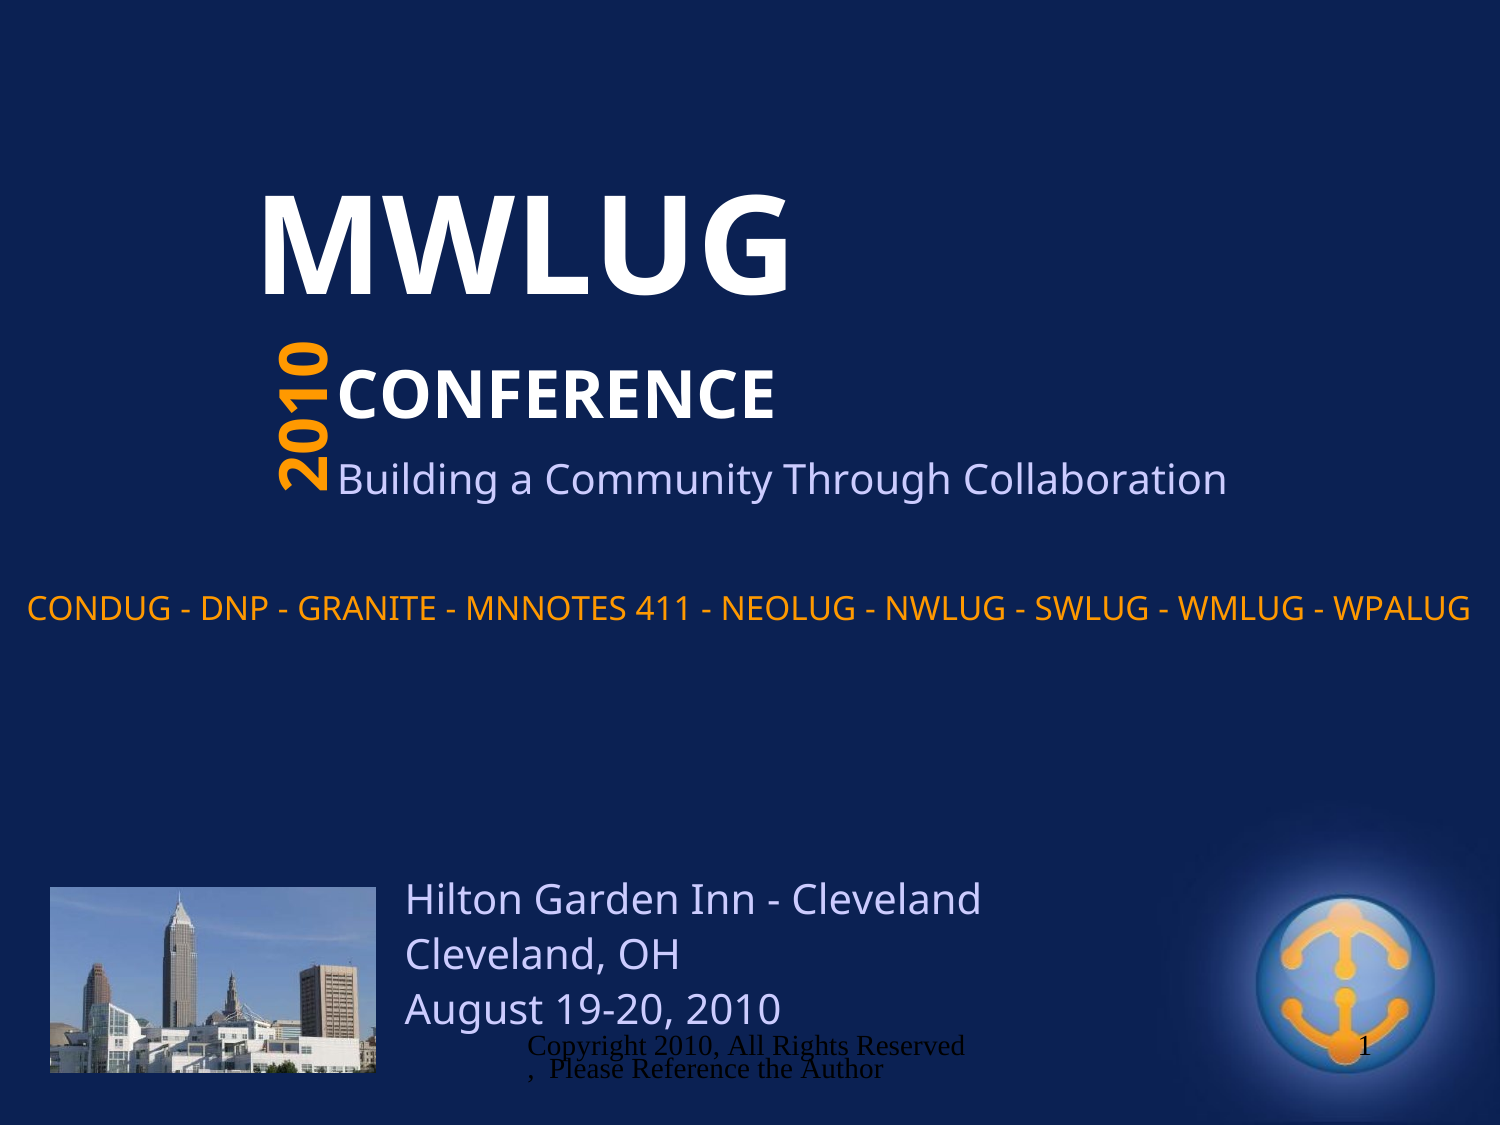

MWLUG
CONFERENCE
2010
Building a Community Through Collaboration
CONDUG - DNP - GRANITE - MNNOTES 411 - NEOLUG - NWLUG - SWLUG - WMLUG - WPALUG
Hilton Garden Inn - Cleveland
Cleveland, OH
August 19-20, 2010
Copyright 2010, All Rights Reserved, Please Reference the Author
1